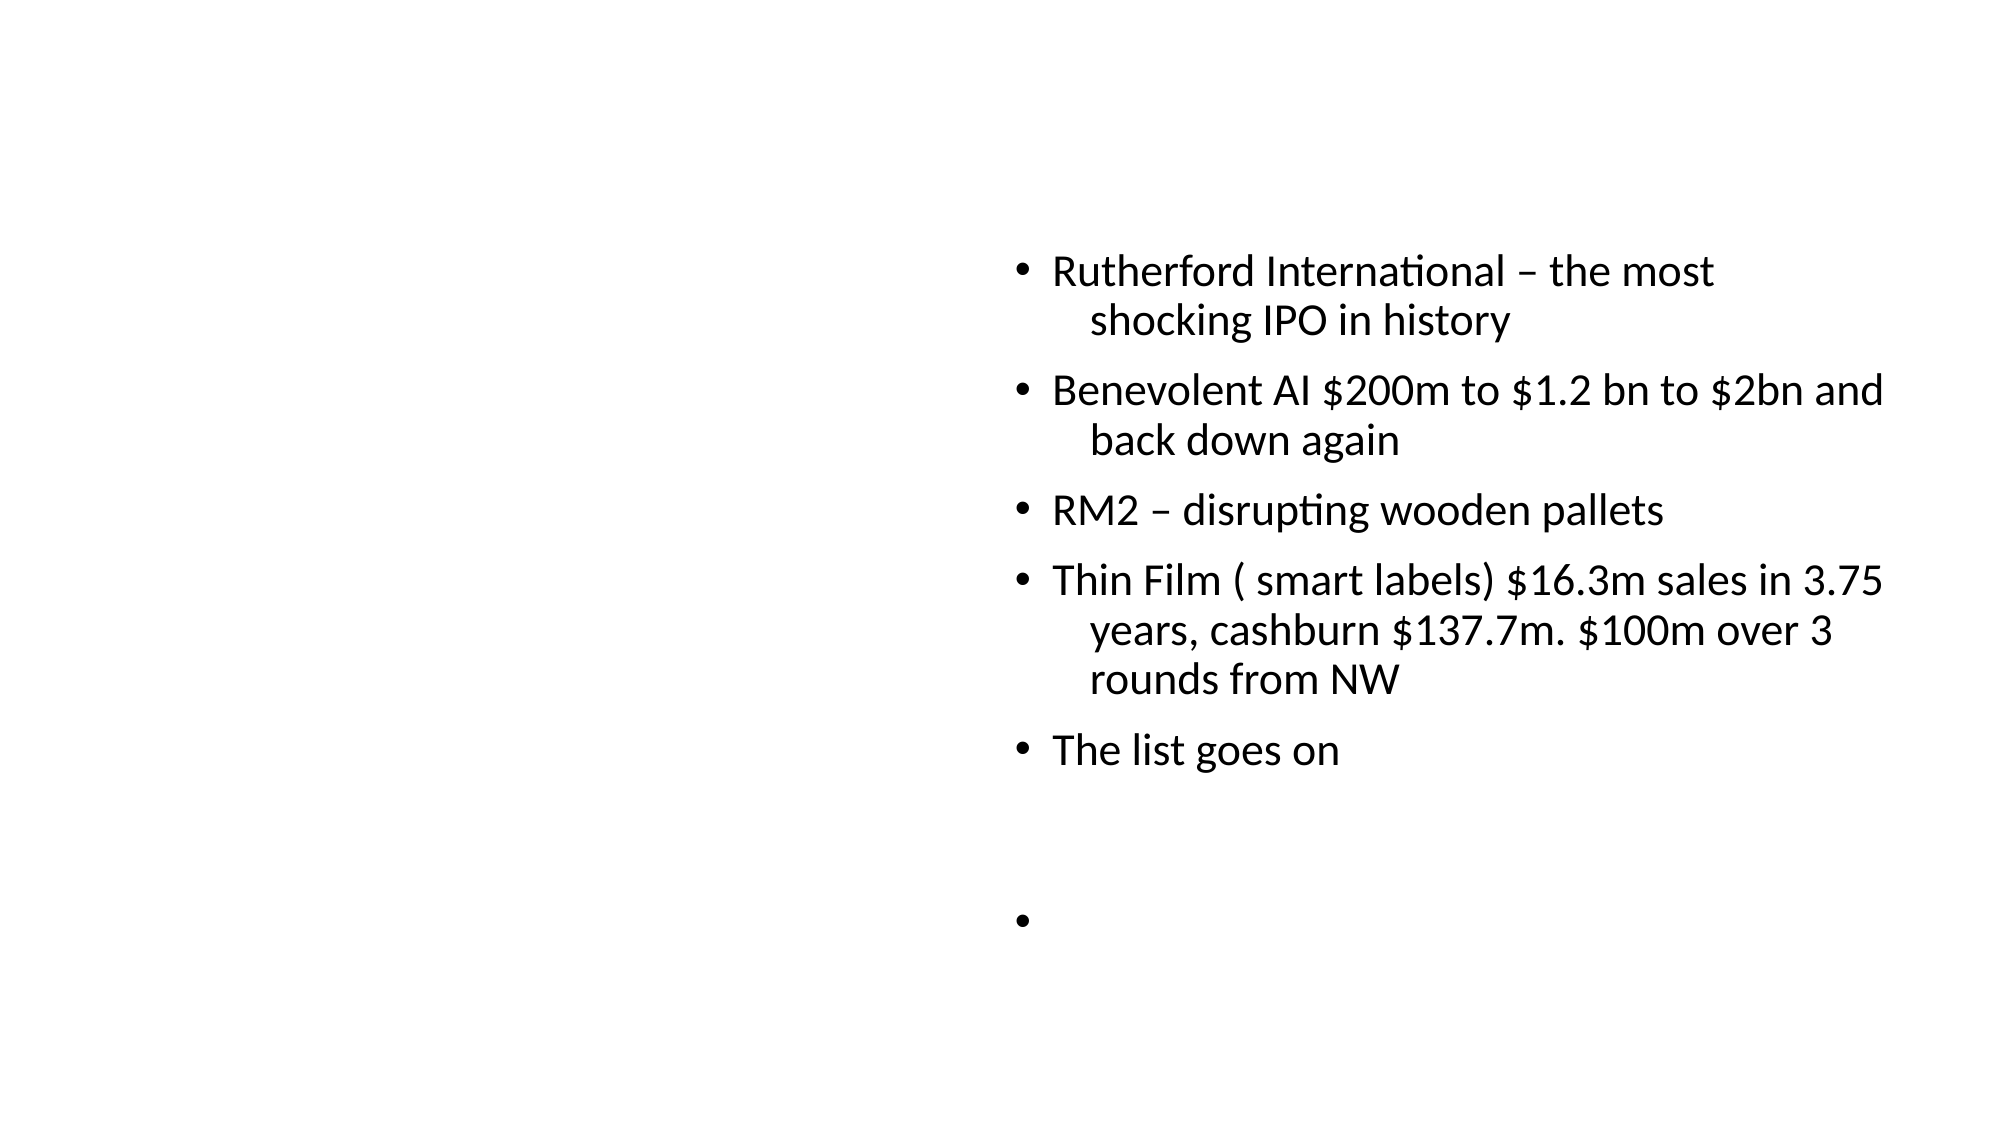

Rutherford International – the most shocking IPO in history
Benevolent AI $200m to $1.2 bn to $2bn and back down again
RM2 – disrupting wooden pallets
Thin Film ( smart labels) $16.3m sales in 3.75 years, cashburn $137.7m. $100m over 3 rounds from NW
The list goes on
# The bottom up analysis